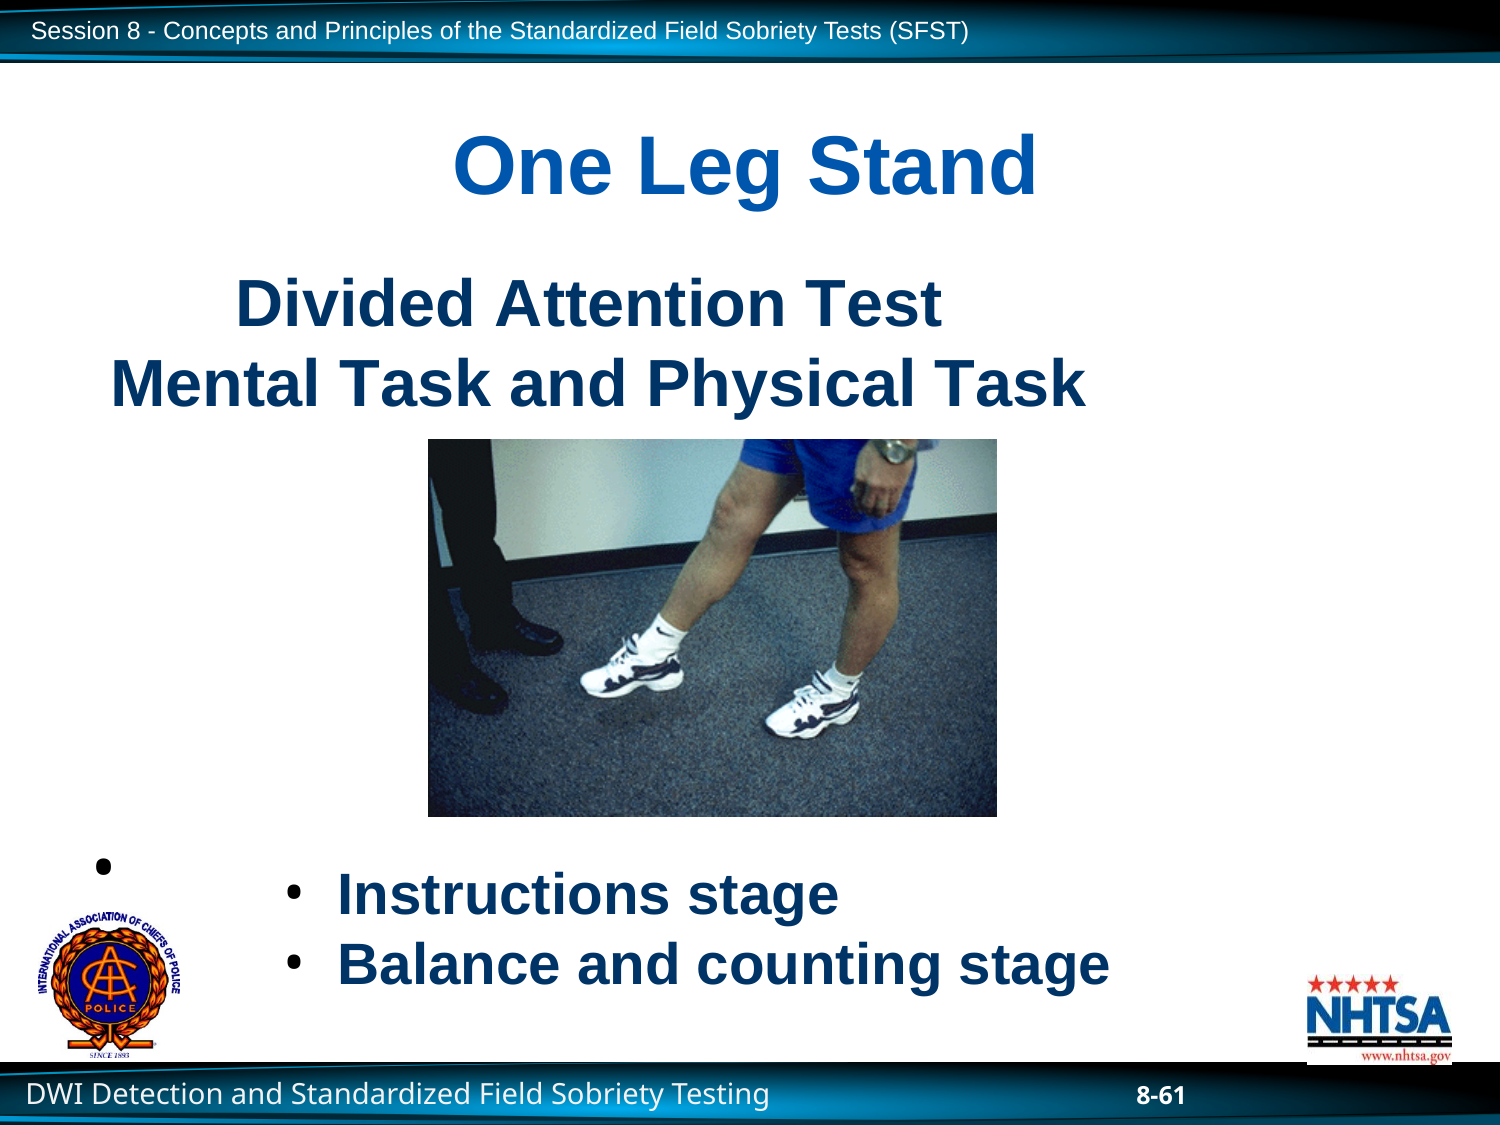

# One Leg Stand
Divided Attention Test
 Mental Task and Physical Task
 Instructions stage
 Balance and counting stage
8-61